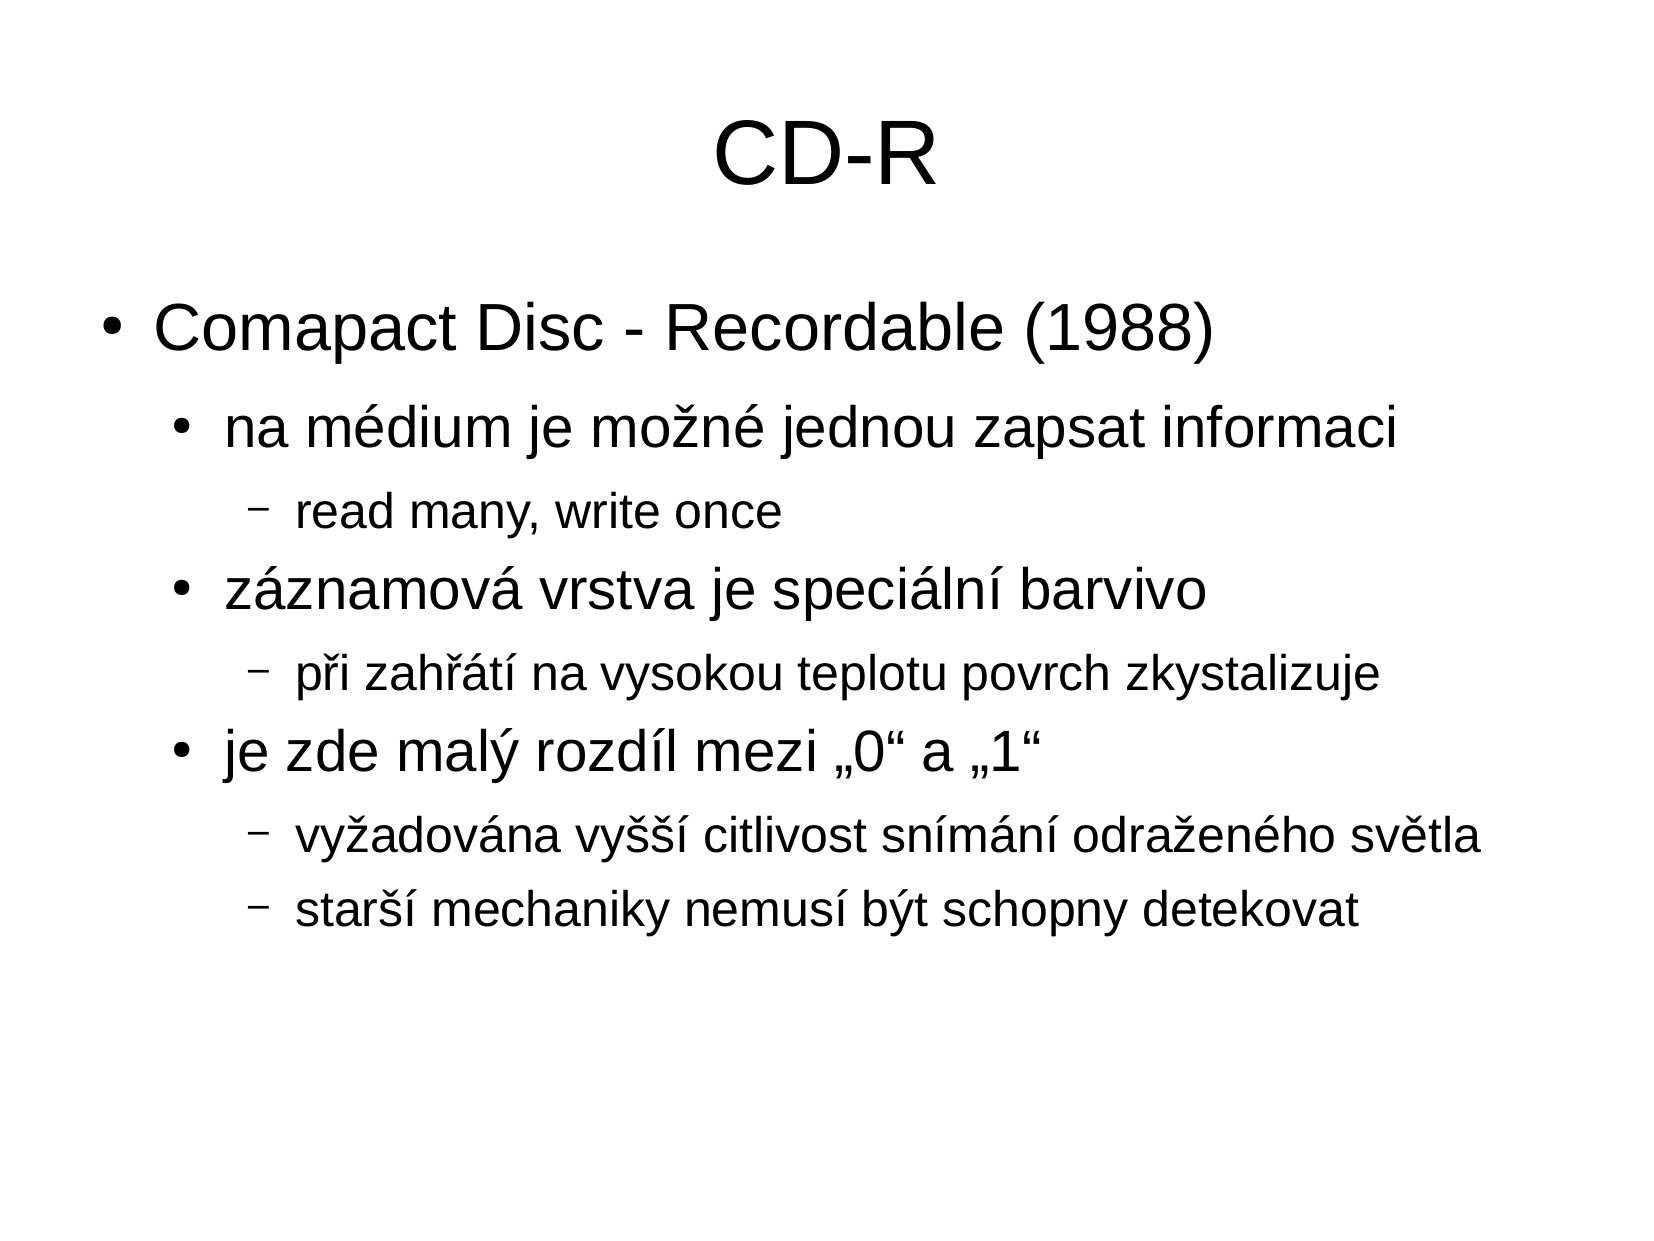

# CD-R
Comapact Disc - Recordable (1988)
na médium je možné jednou zapsat informaci
read many, write once
záznamová vrstva je speciální barvivo
při zahřátí na vysokou teplotu povrch zkystalizuje
je zde malý rozdíl mezi „0“ a „1“
vyžadována vyšší citlivost snímání odraženého světla
starší mechaniky nemusí být schopny detekovat